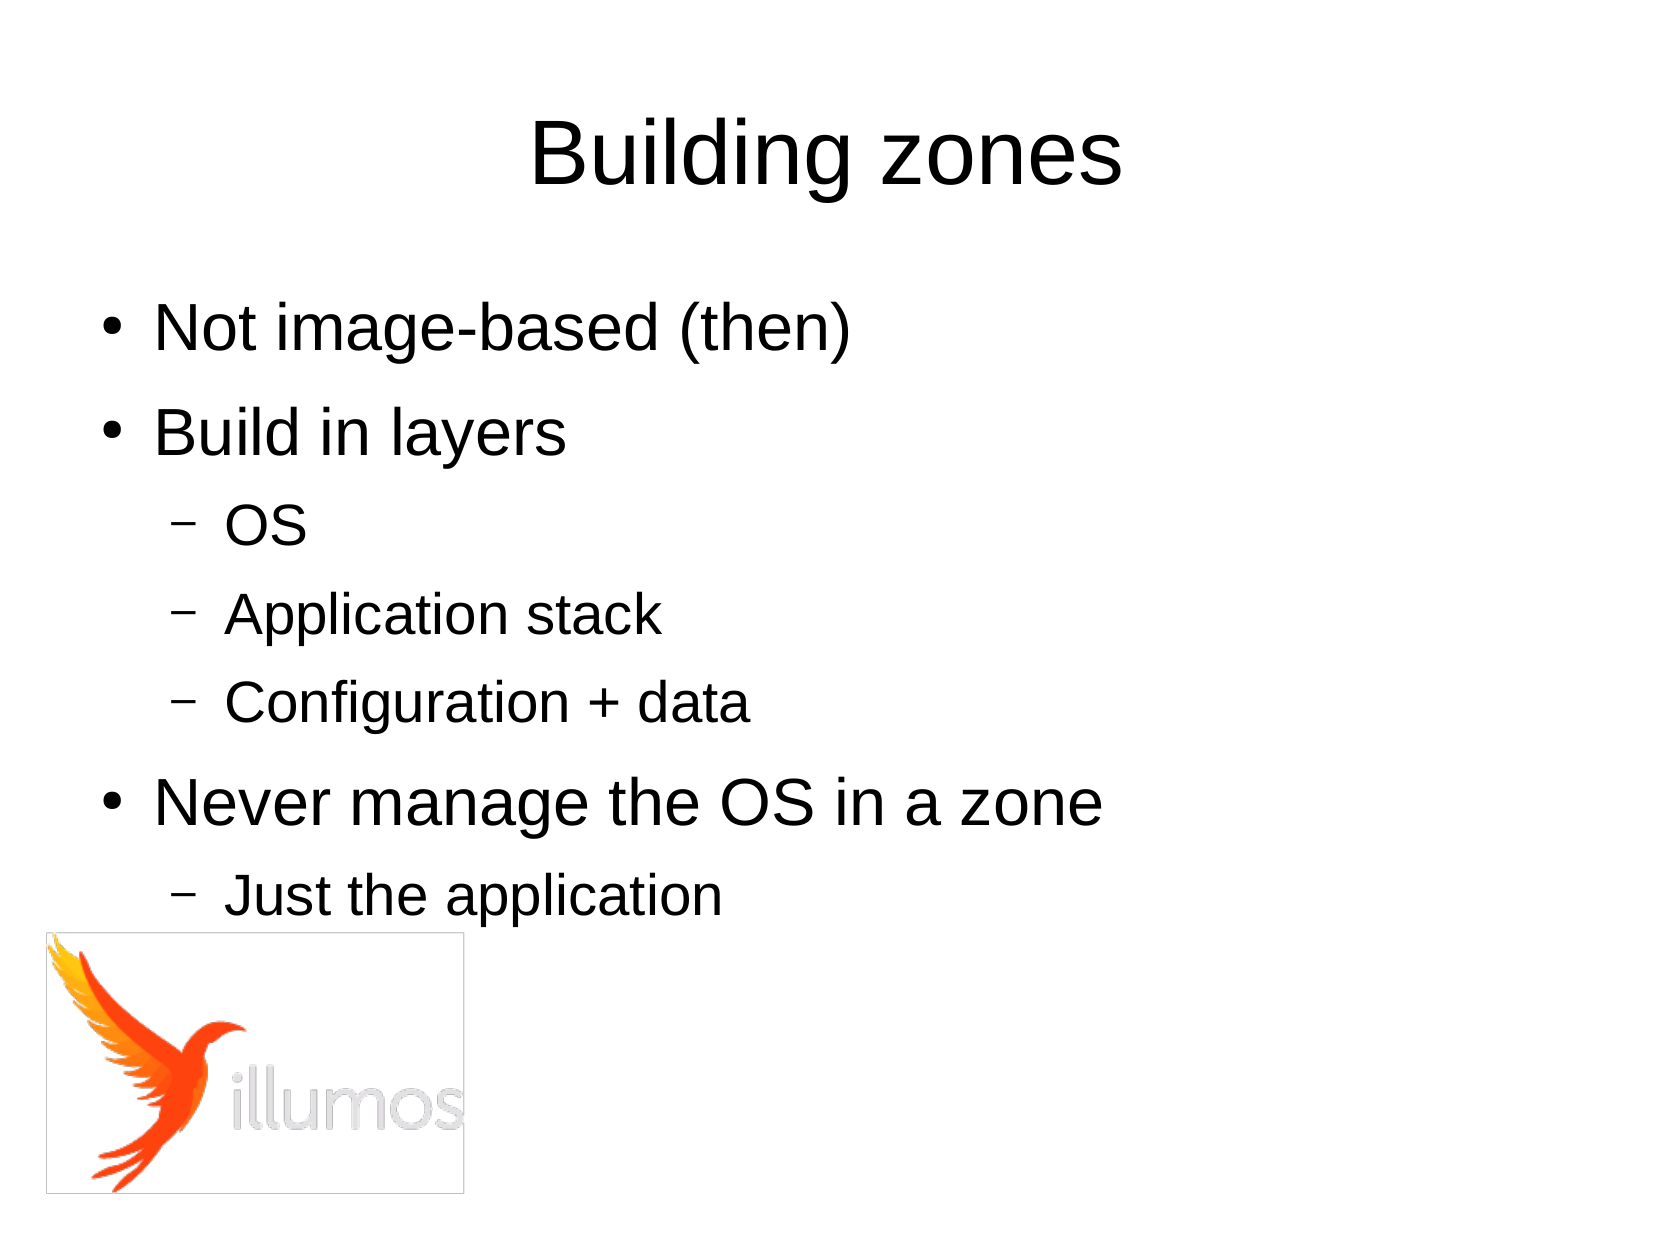

# Building zones
Not image-based (then)
Build in layers
OS
Application stack
Configuration + data
Never manage the OS in a zone
Just the application